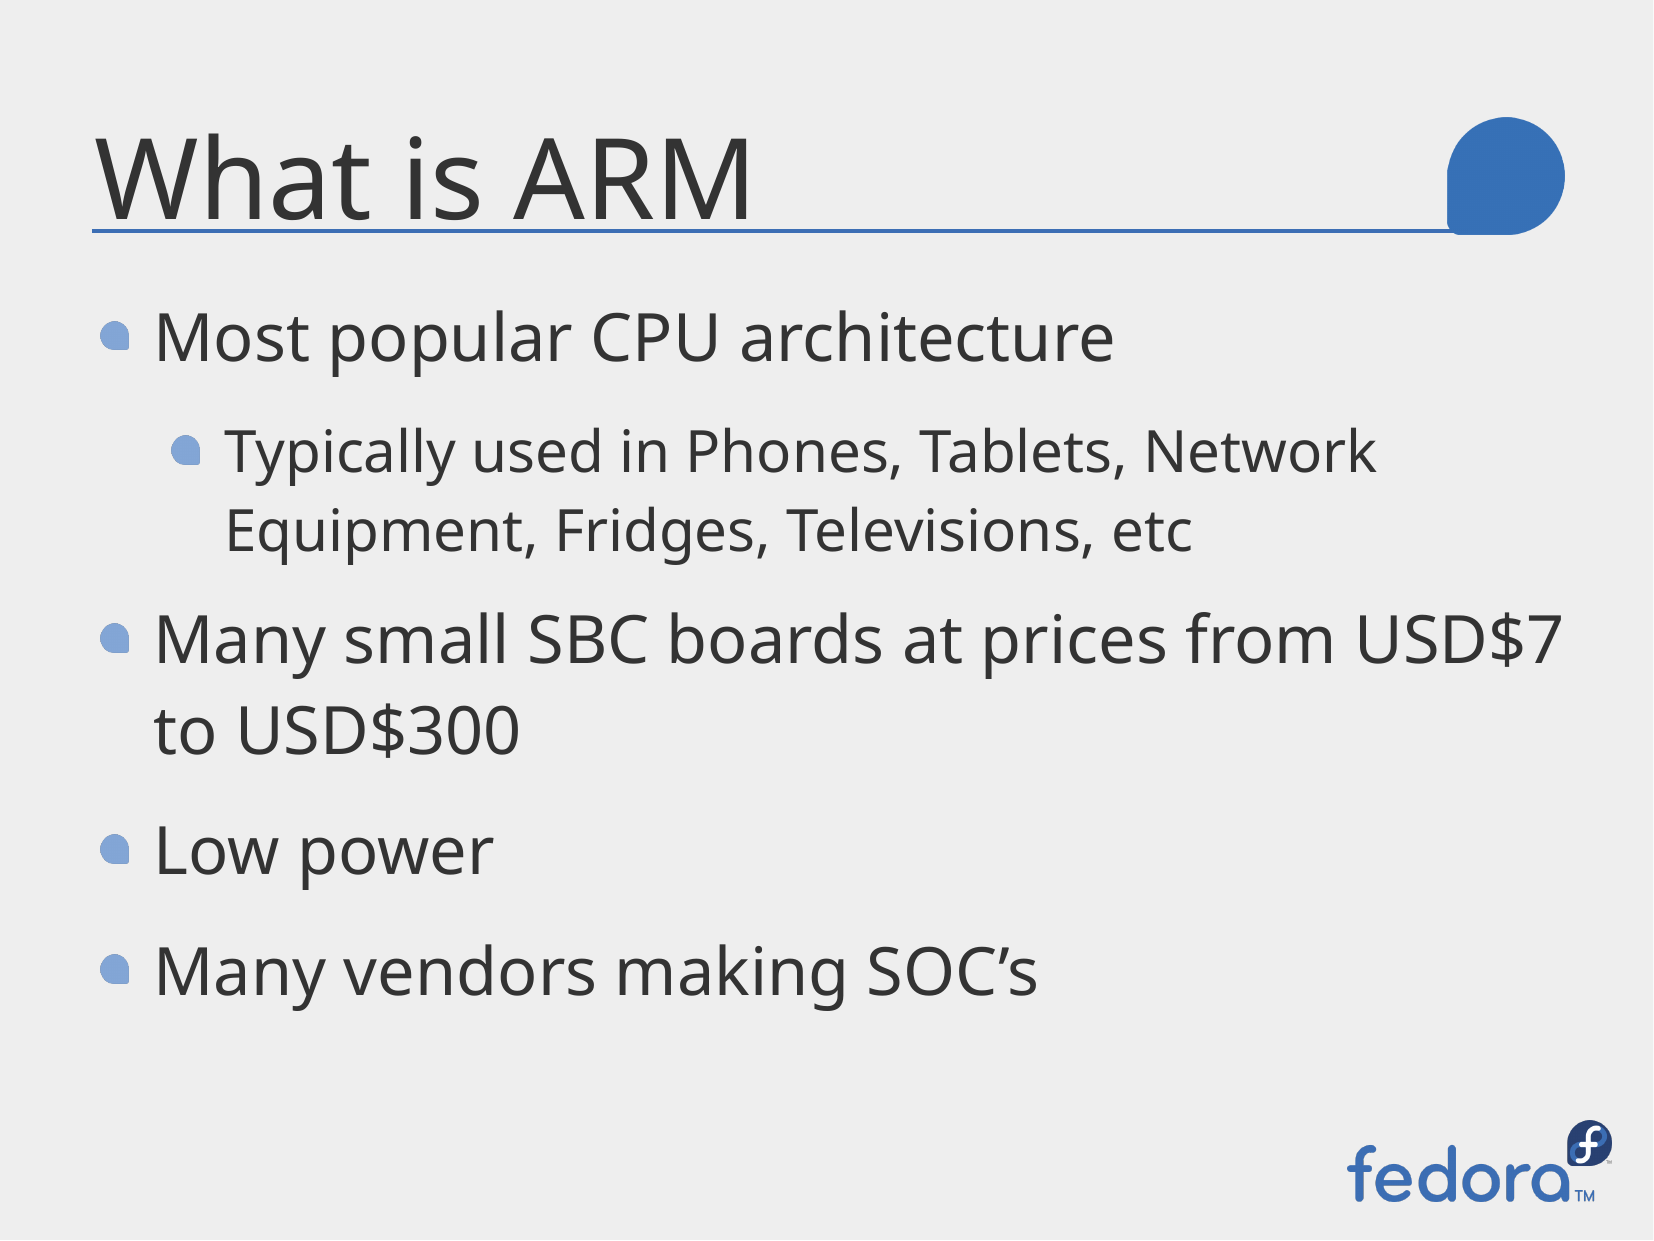

What is ARM
# Most popular CPU architecture
Typically used in Phones, Tablets, Network Equipment, Fridges, Televisions, etc
Many small SBC boards at prices from USD$7 to USD$300
Low power
Many vendors making SOC’s